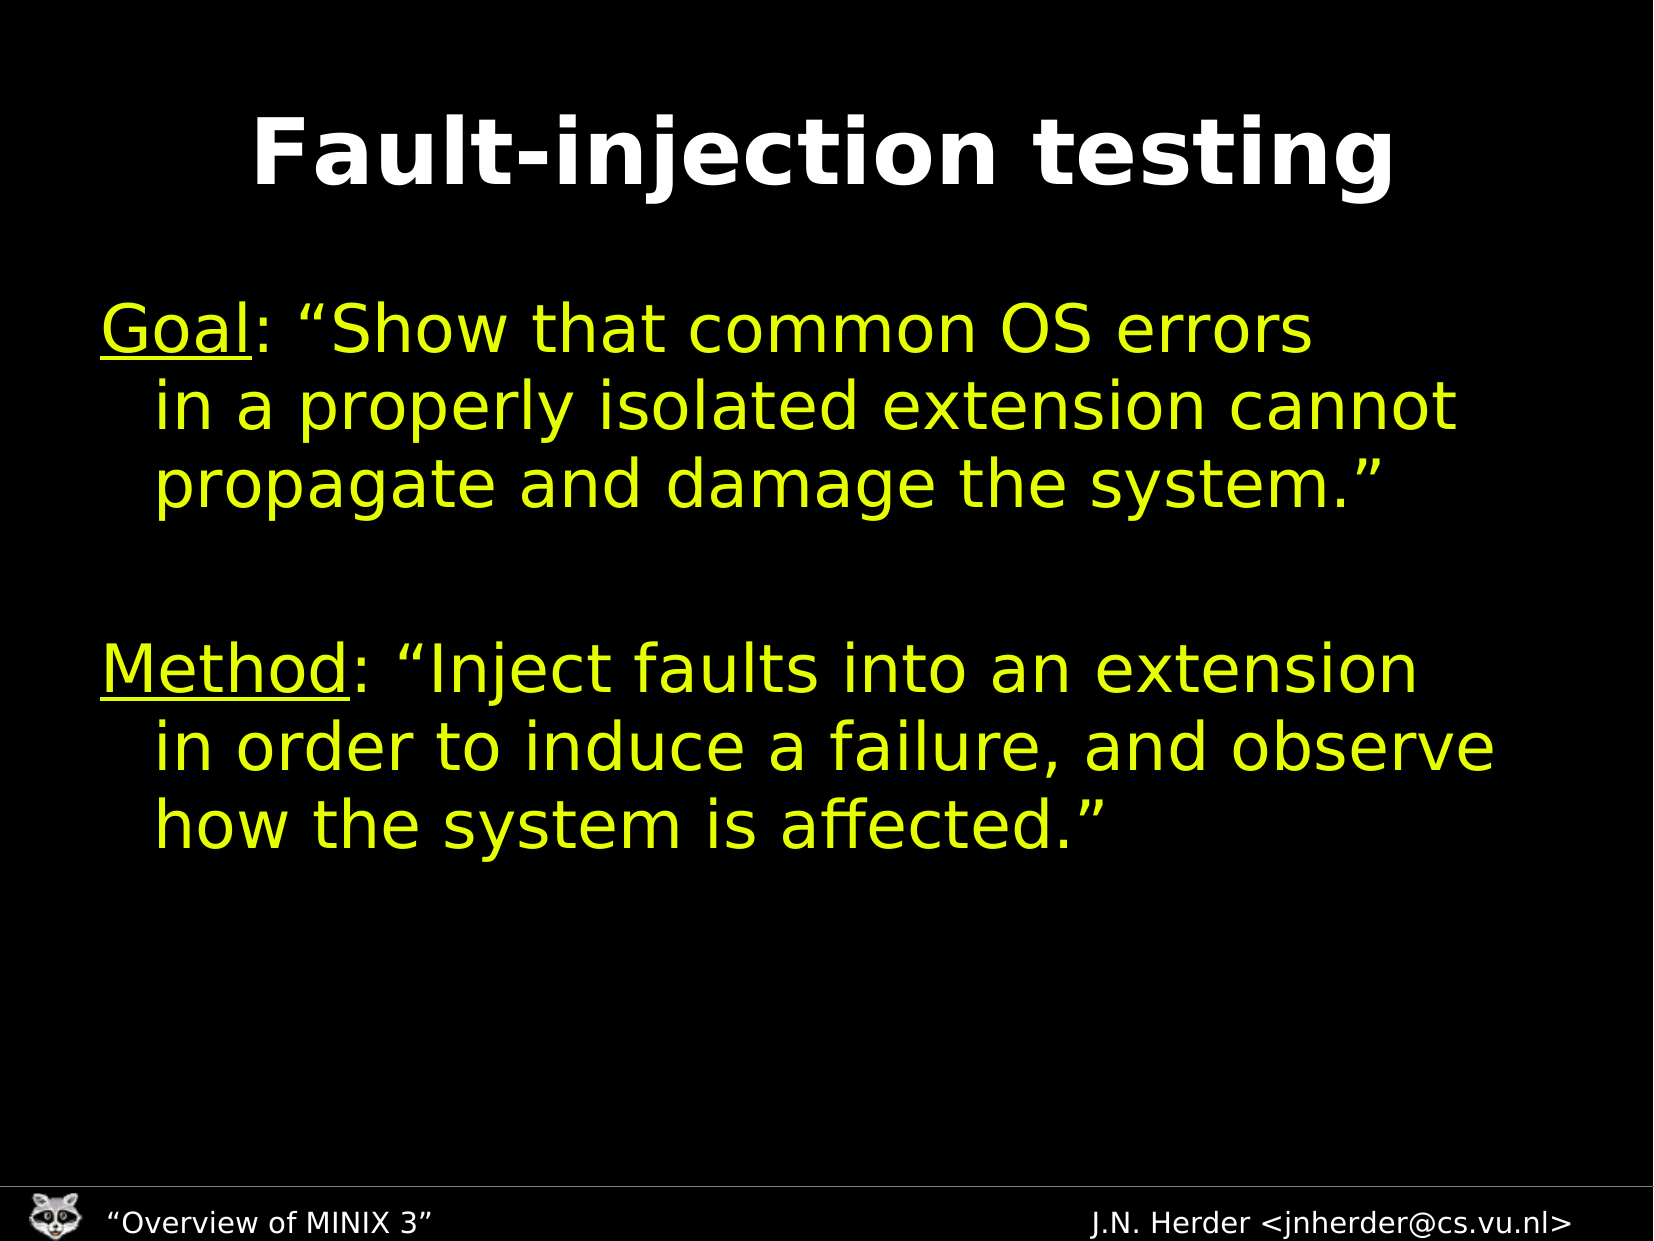

# Fault-injection testing
Goal: “Show that common OS errors
in a properly isolated extension cannot propagate and damage the system.”
Method: “Inject faults into an extension
in order to induce a failure, and observe how the system is affected.”